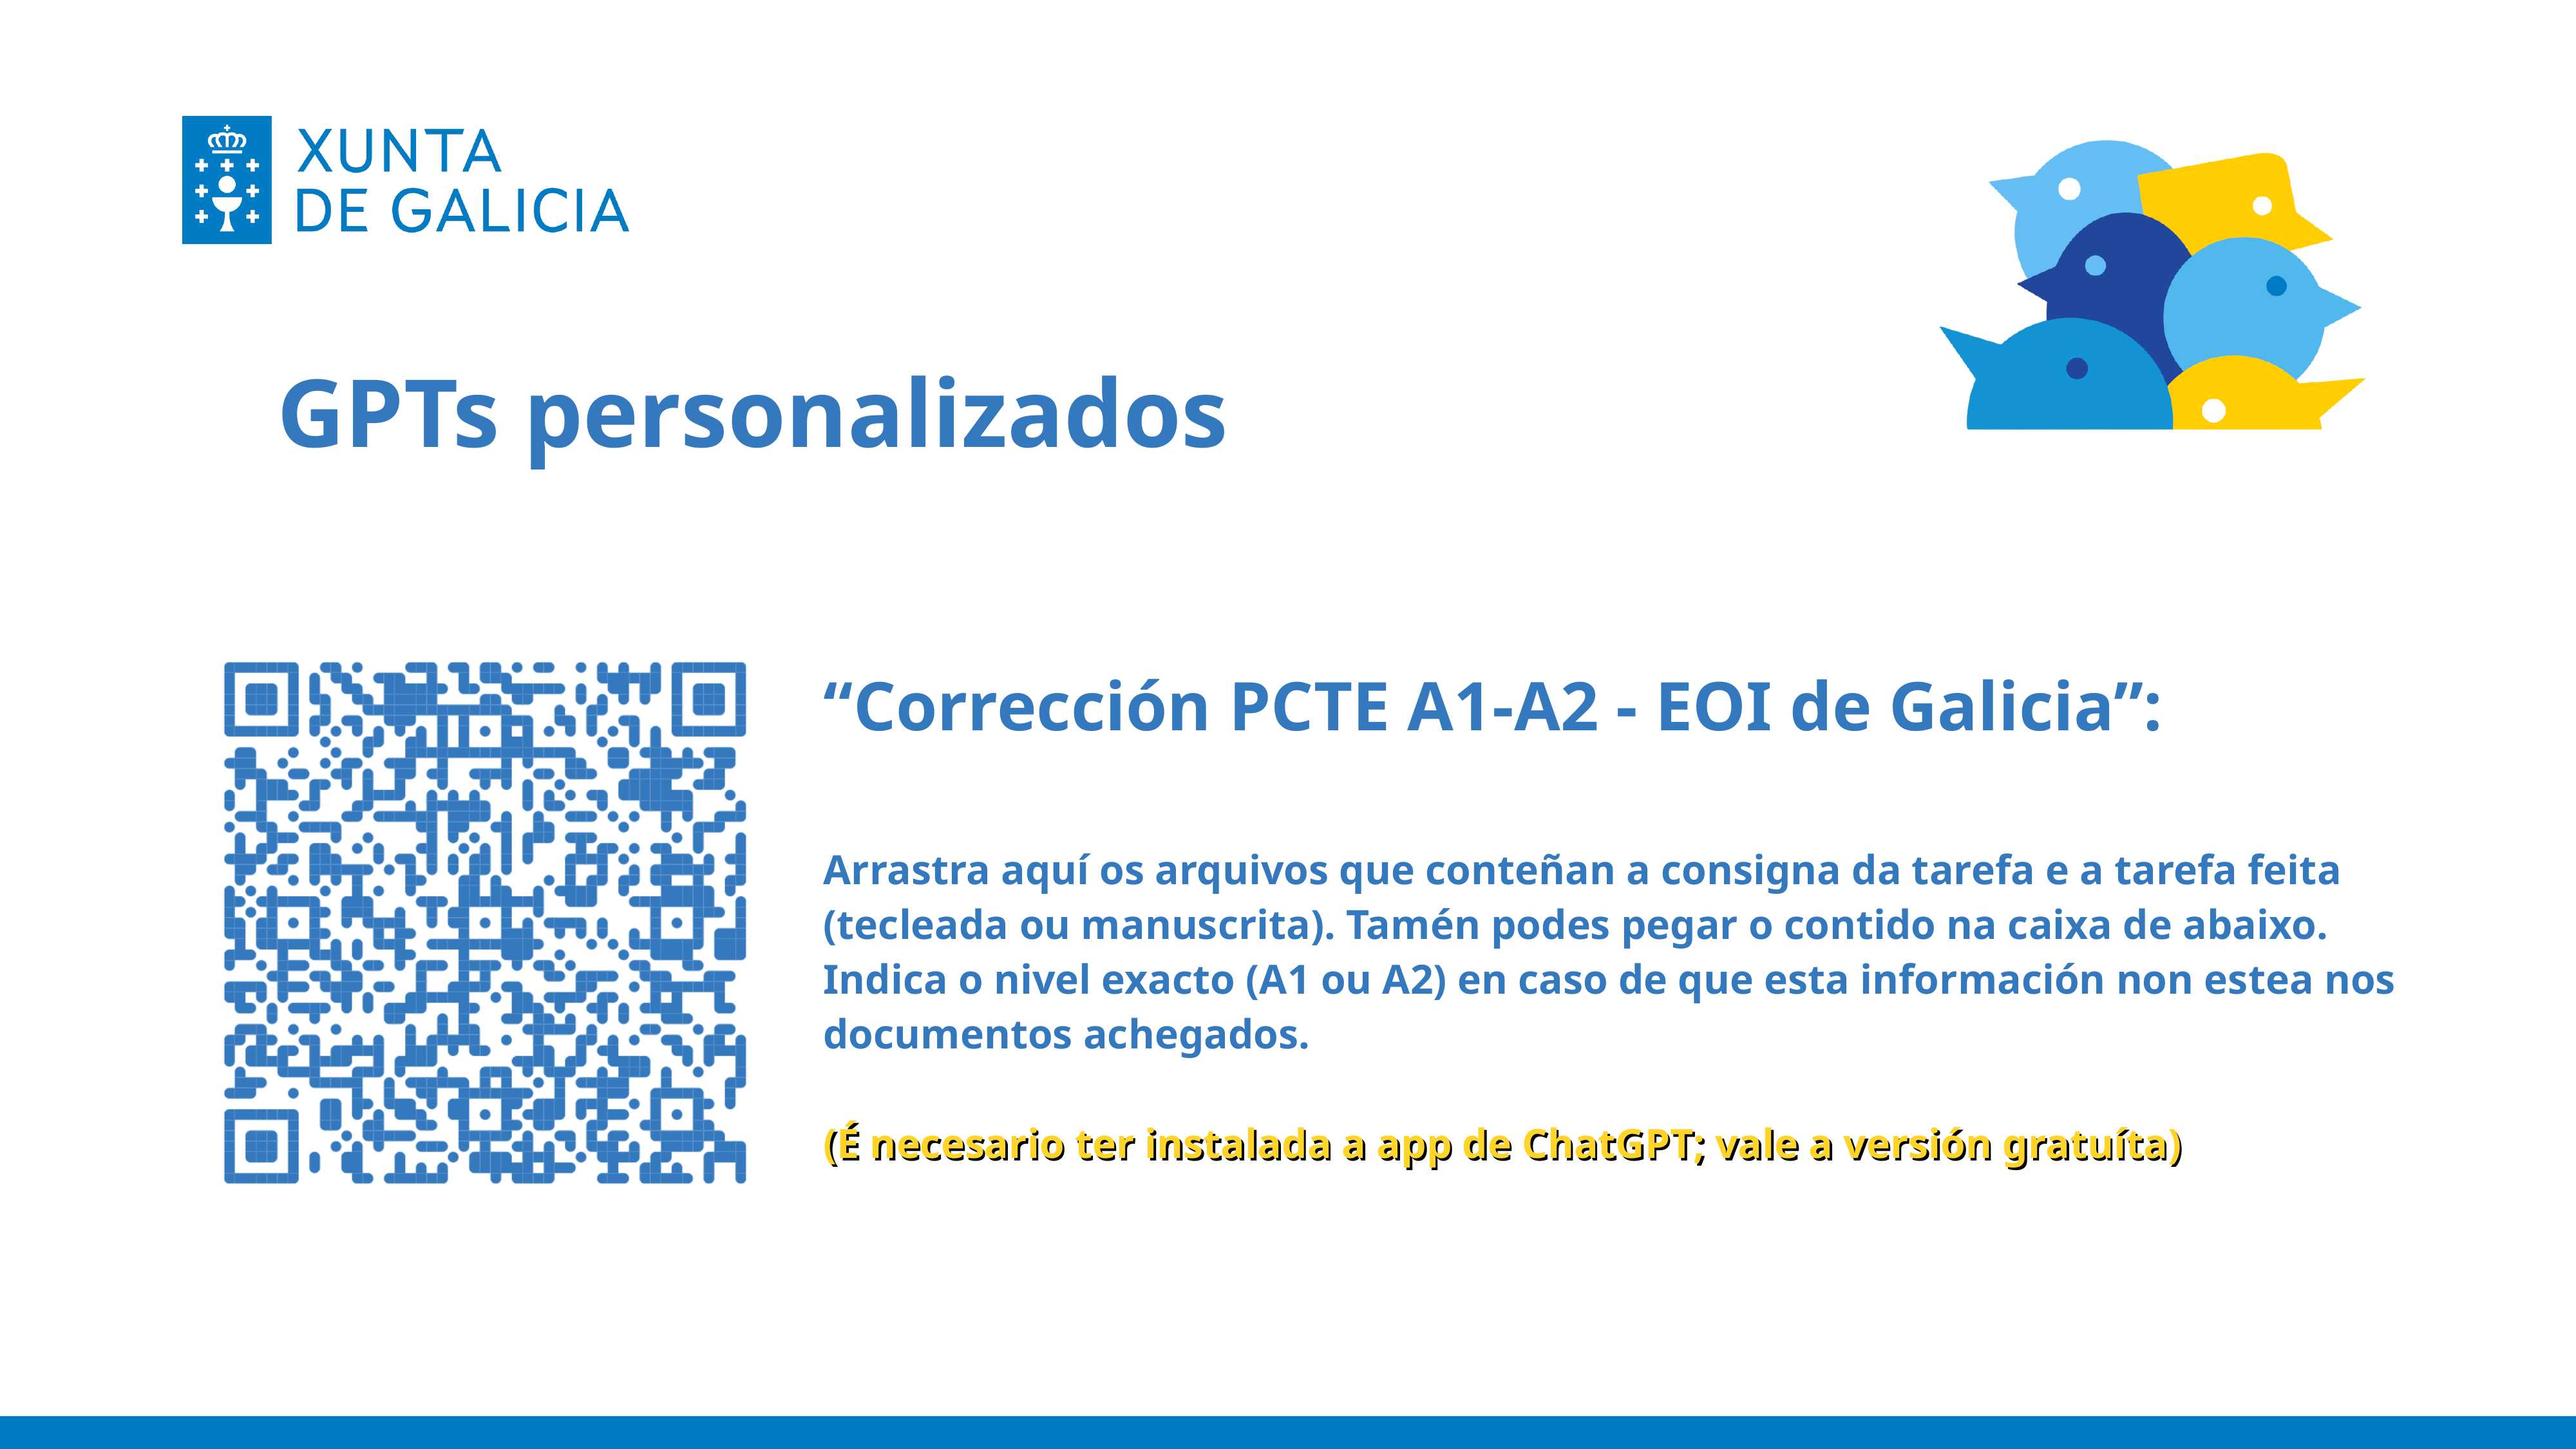

GPTs personalizados
“Corrección PCTE A1-A2 - EOI de Galicia”:
Arrastra aquí os arquivos que conteñan a consigna da tarefa e a tarefa feita (tecleada ou manuscrita). Tamén podes pegar o contido na caixa de abaixo. Indica o nivel exacto (A1 ou A2) en caso de que esta información non estea nos documentos achegados.
(É necesario ter instalada a app de ChatGPT; vale a versión gratuíta)